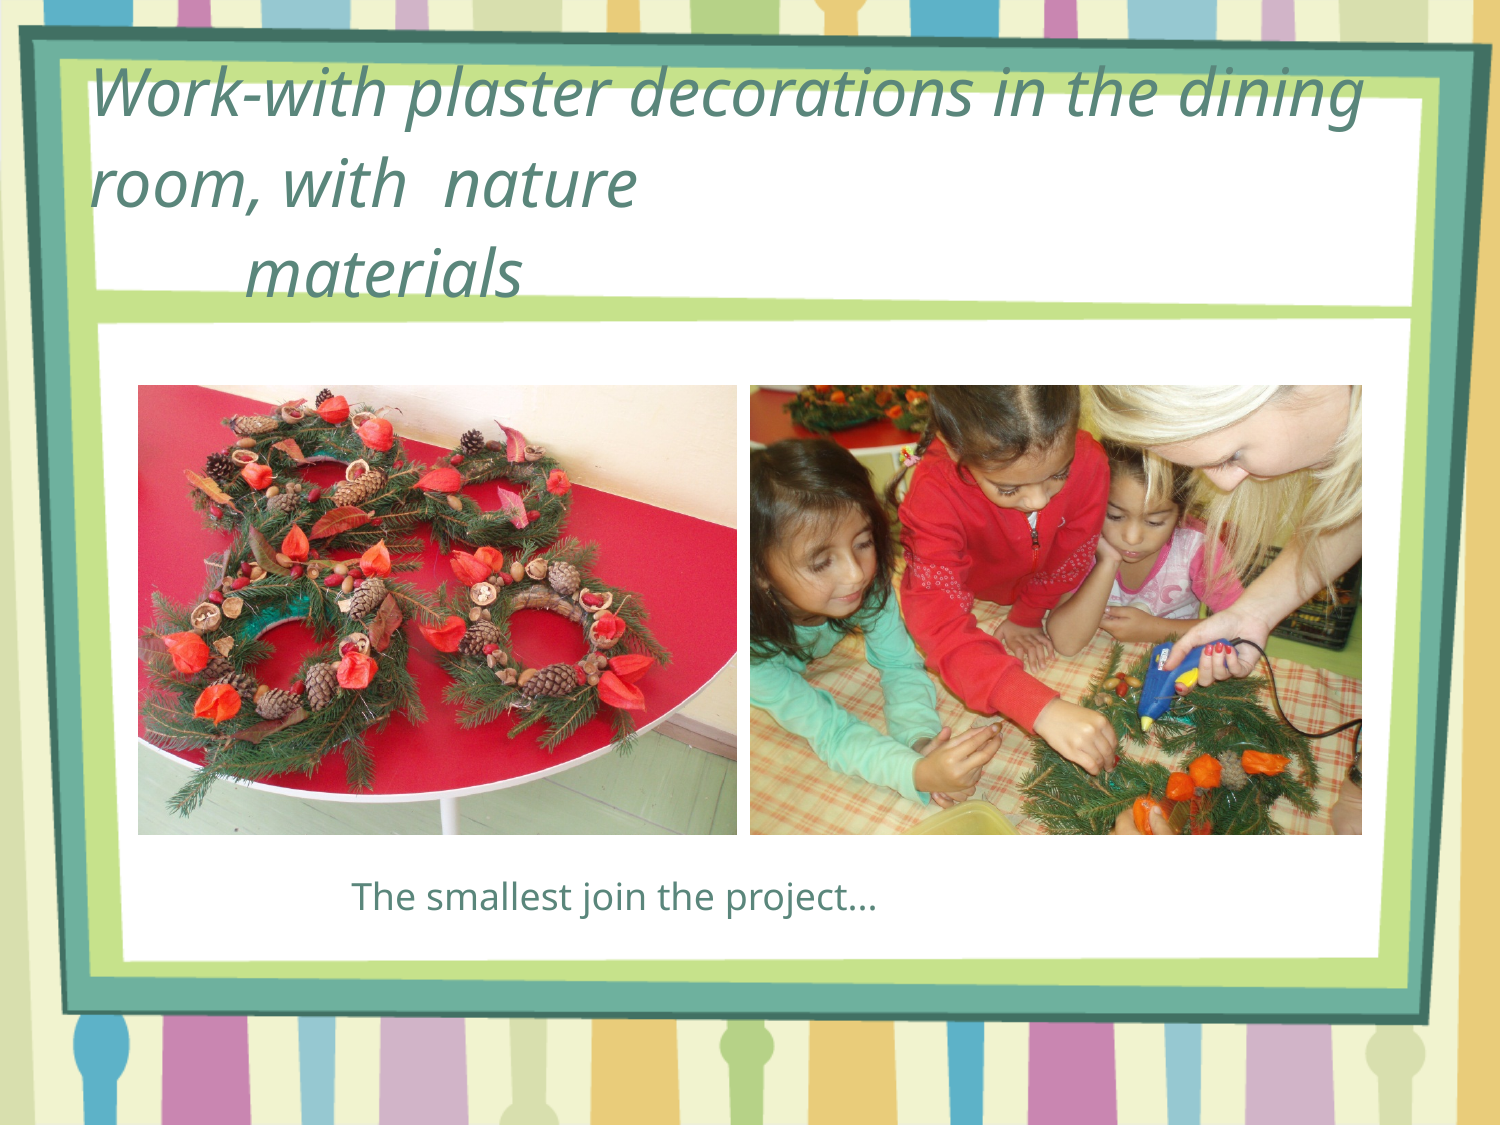

# Work-with plaster decorations in the dining room, with nature materials
The smallest join the project...